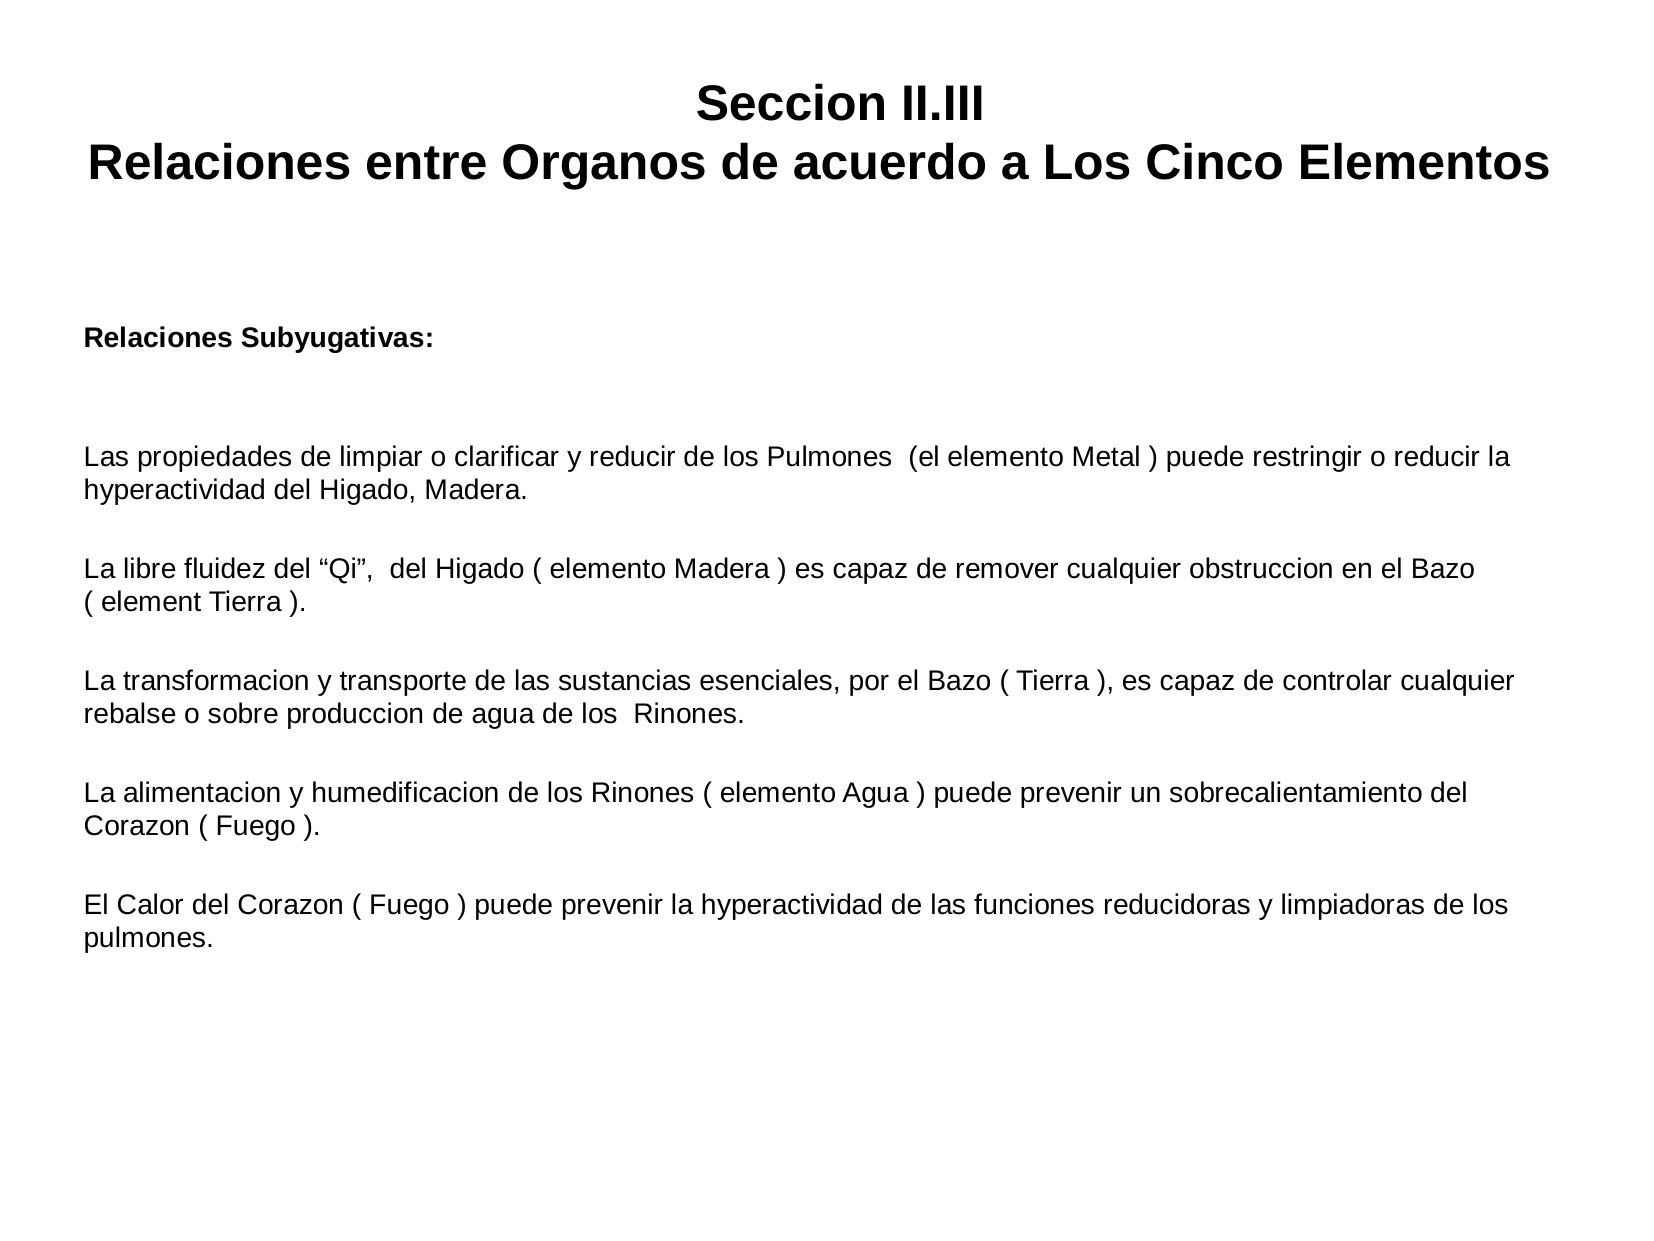

# Seccion II.III Relaciones entre Organos de acuerdo a Los Cinco Elementos